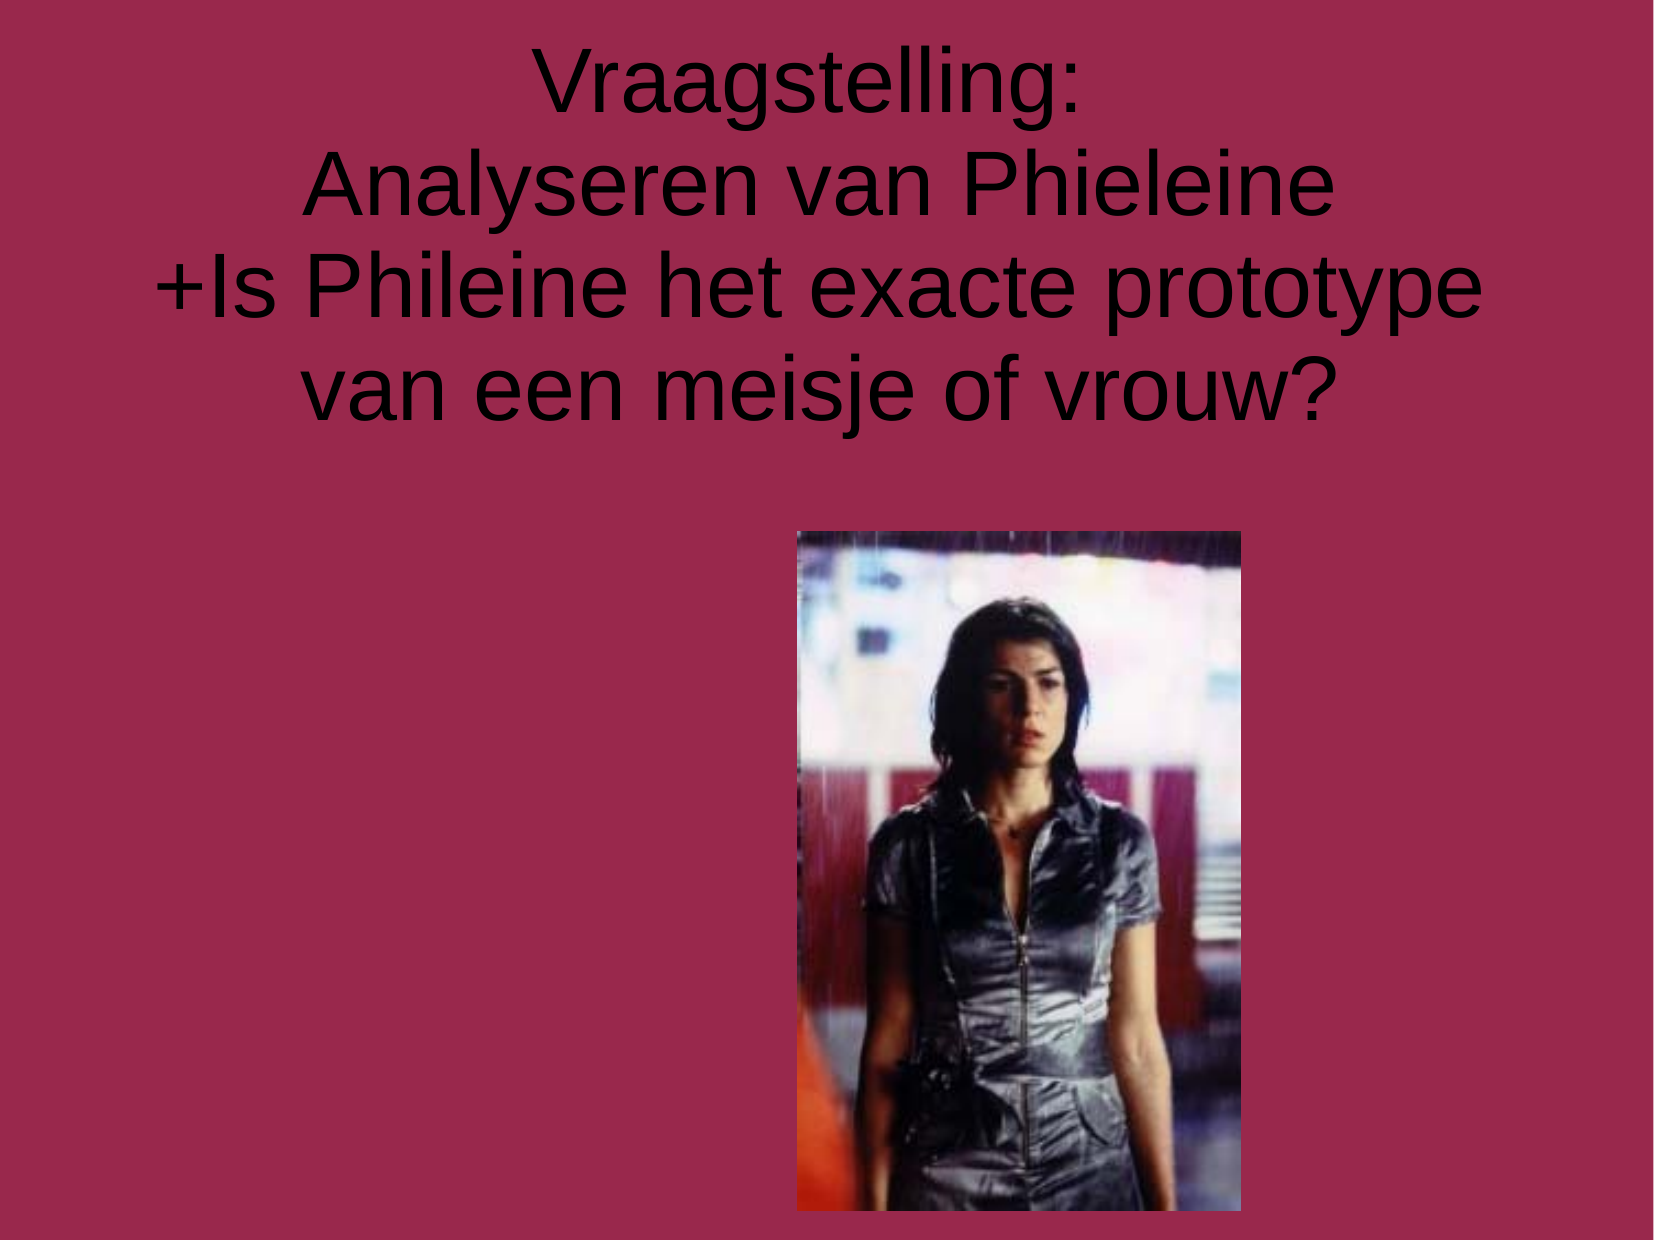

# Vraagstelling: Analyseren van Phieleine +Is Phileine het exacte prototype van een meisje of vrouw?